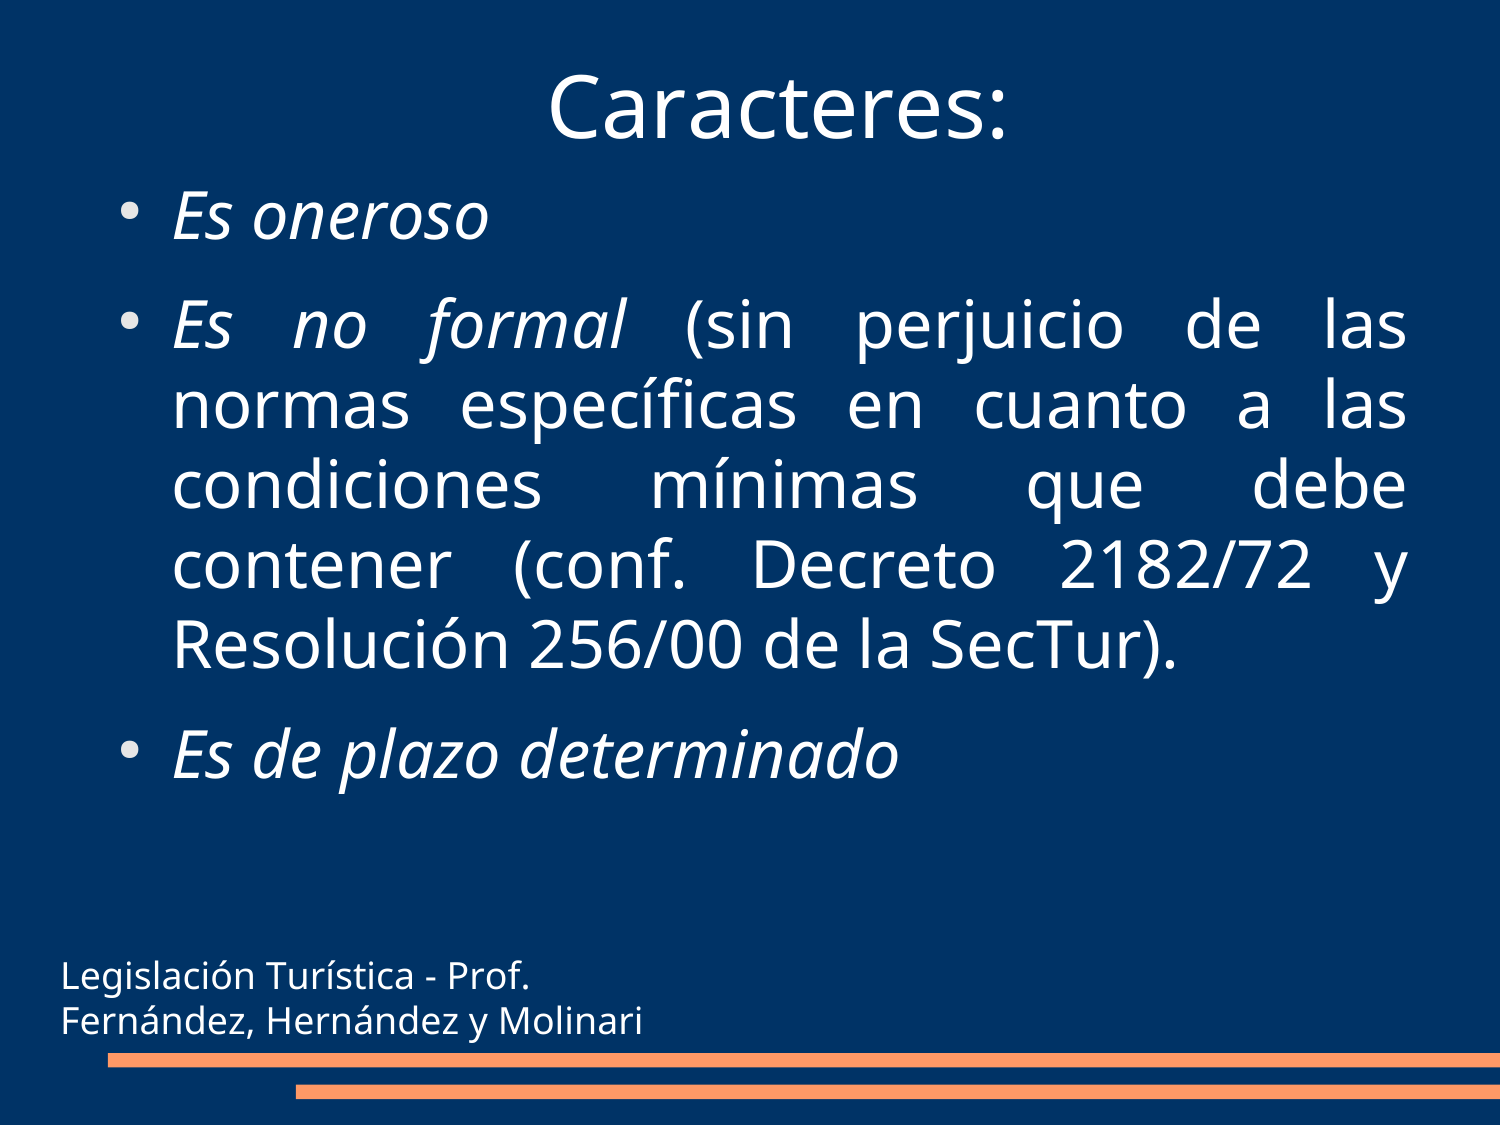

# Caracteres:
Es oneroso
Es no formal (sin perjuicio de las normas específicas en cuanto a las condiciones mínimas que debe contener (conf. Decreto 2182/72 y Resolución 256/00 de la SecTur).
Es de plazo determinado
Legislación Turística - Prof. Fernández, Hernández y Molinari